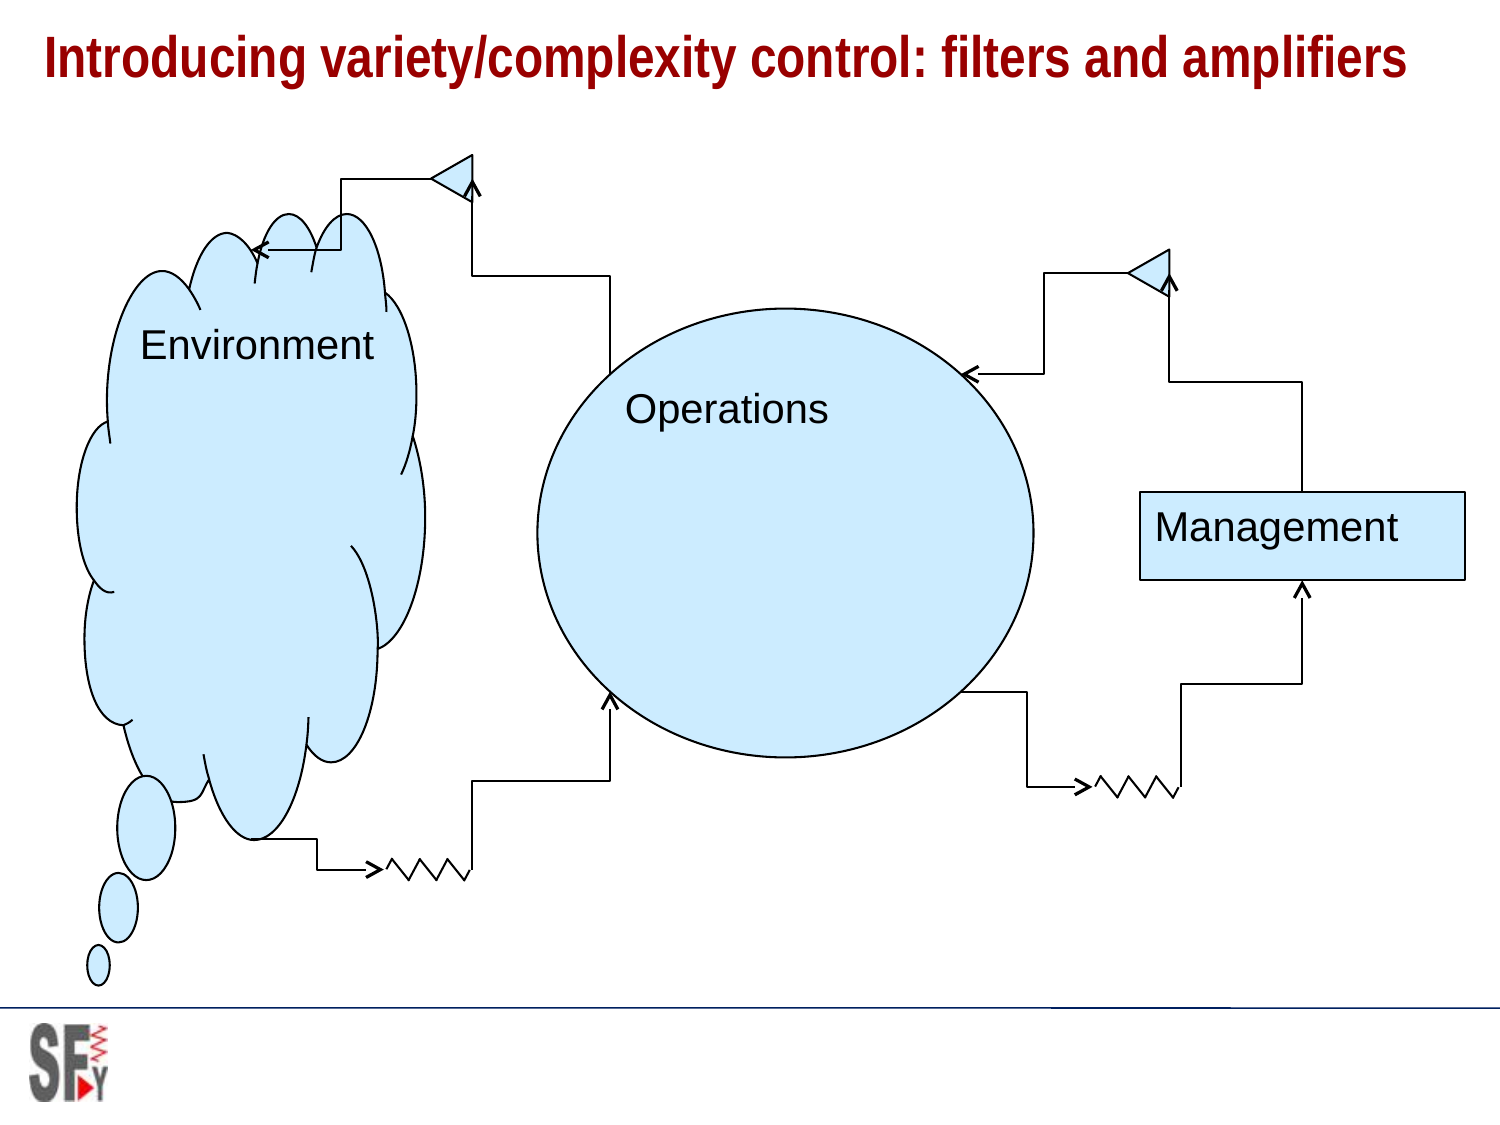

# Introducing variety/complexity control: filters and amplifiers
Environment
Operations
Management